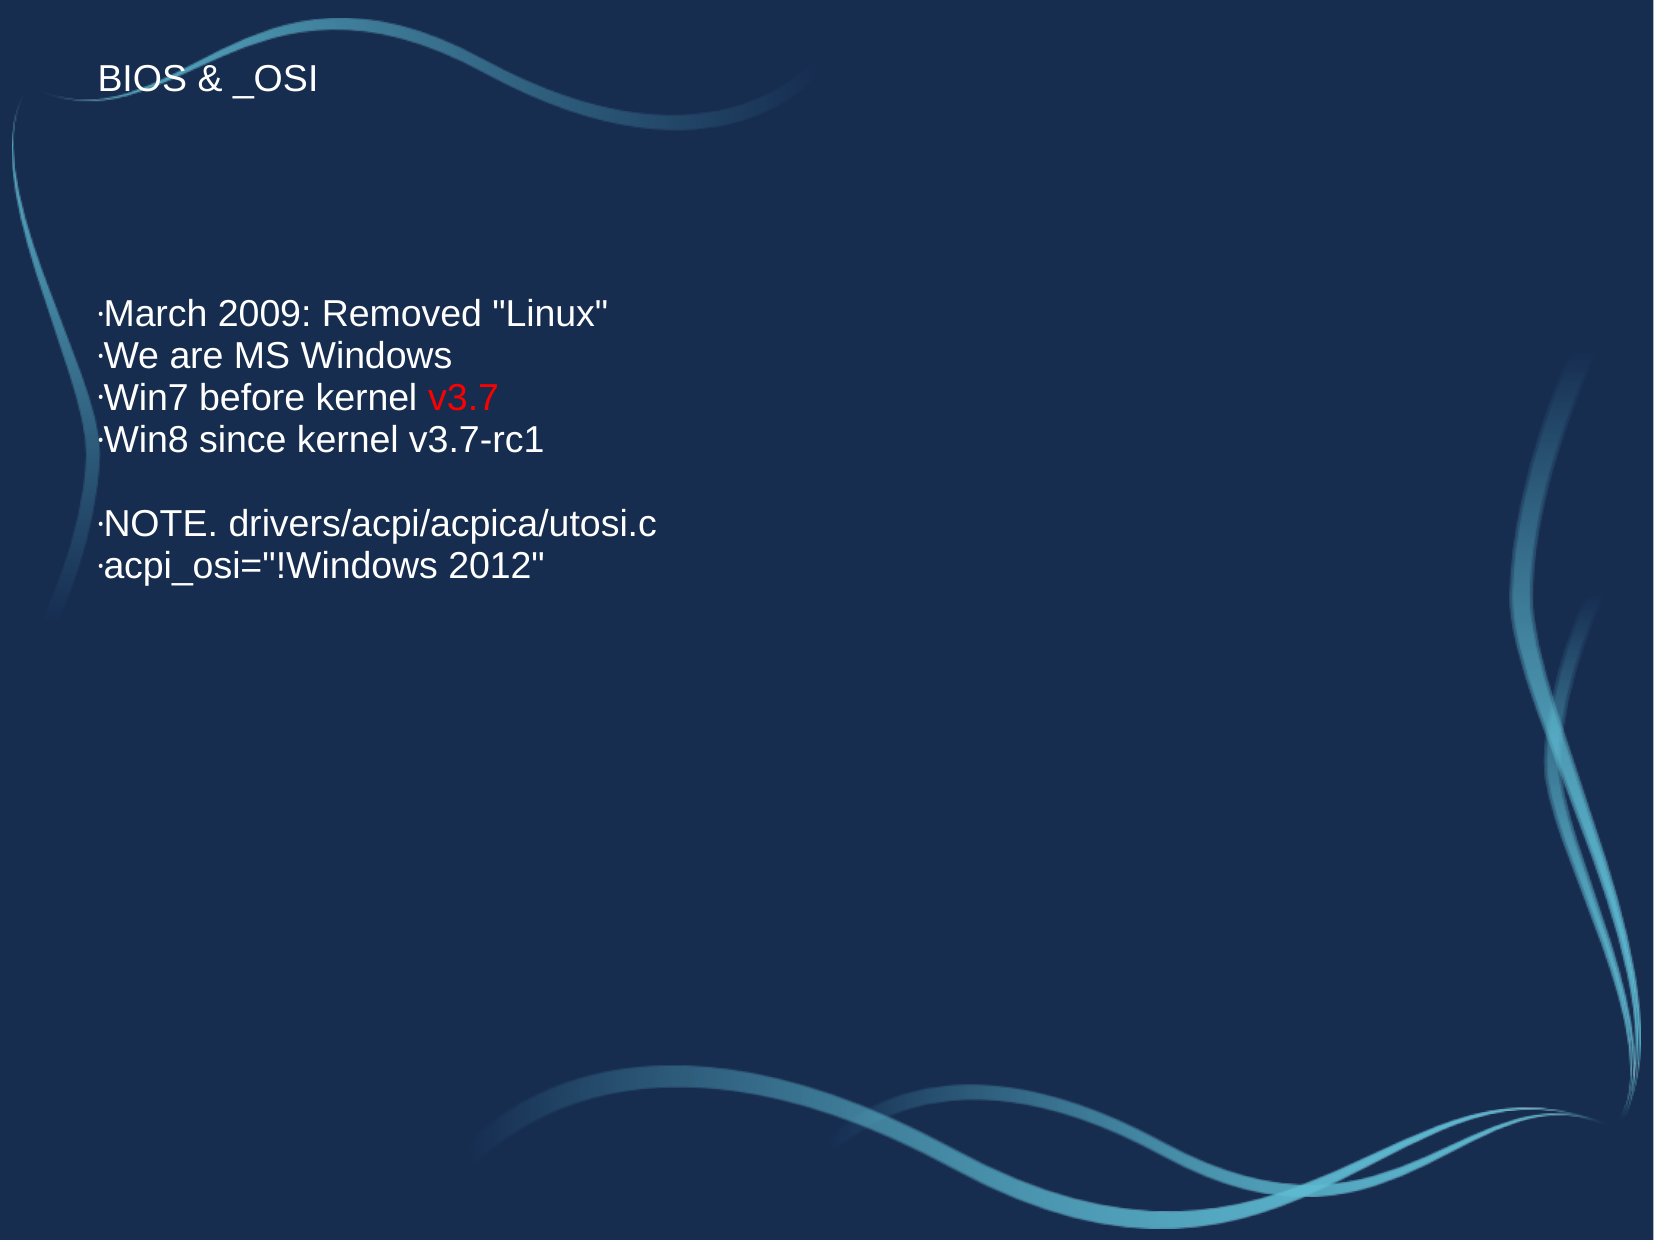

BIOS & _OSI
March 2009: Removed "Linux"
We are MS Windows
Win7 before kernel v3.7
Win8 since kernel v3.7-rc1
NOTE. drivers/acpi/acpica/utosi.c
acpi_osi="!Windows 2012"